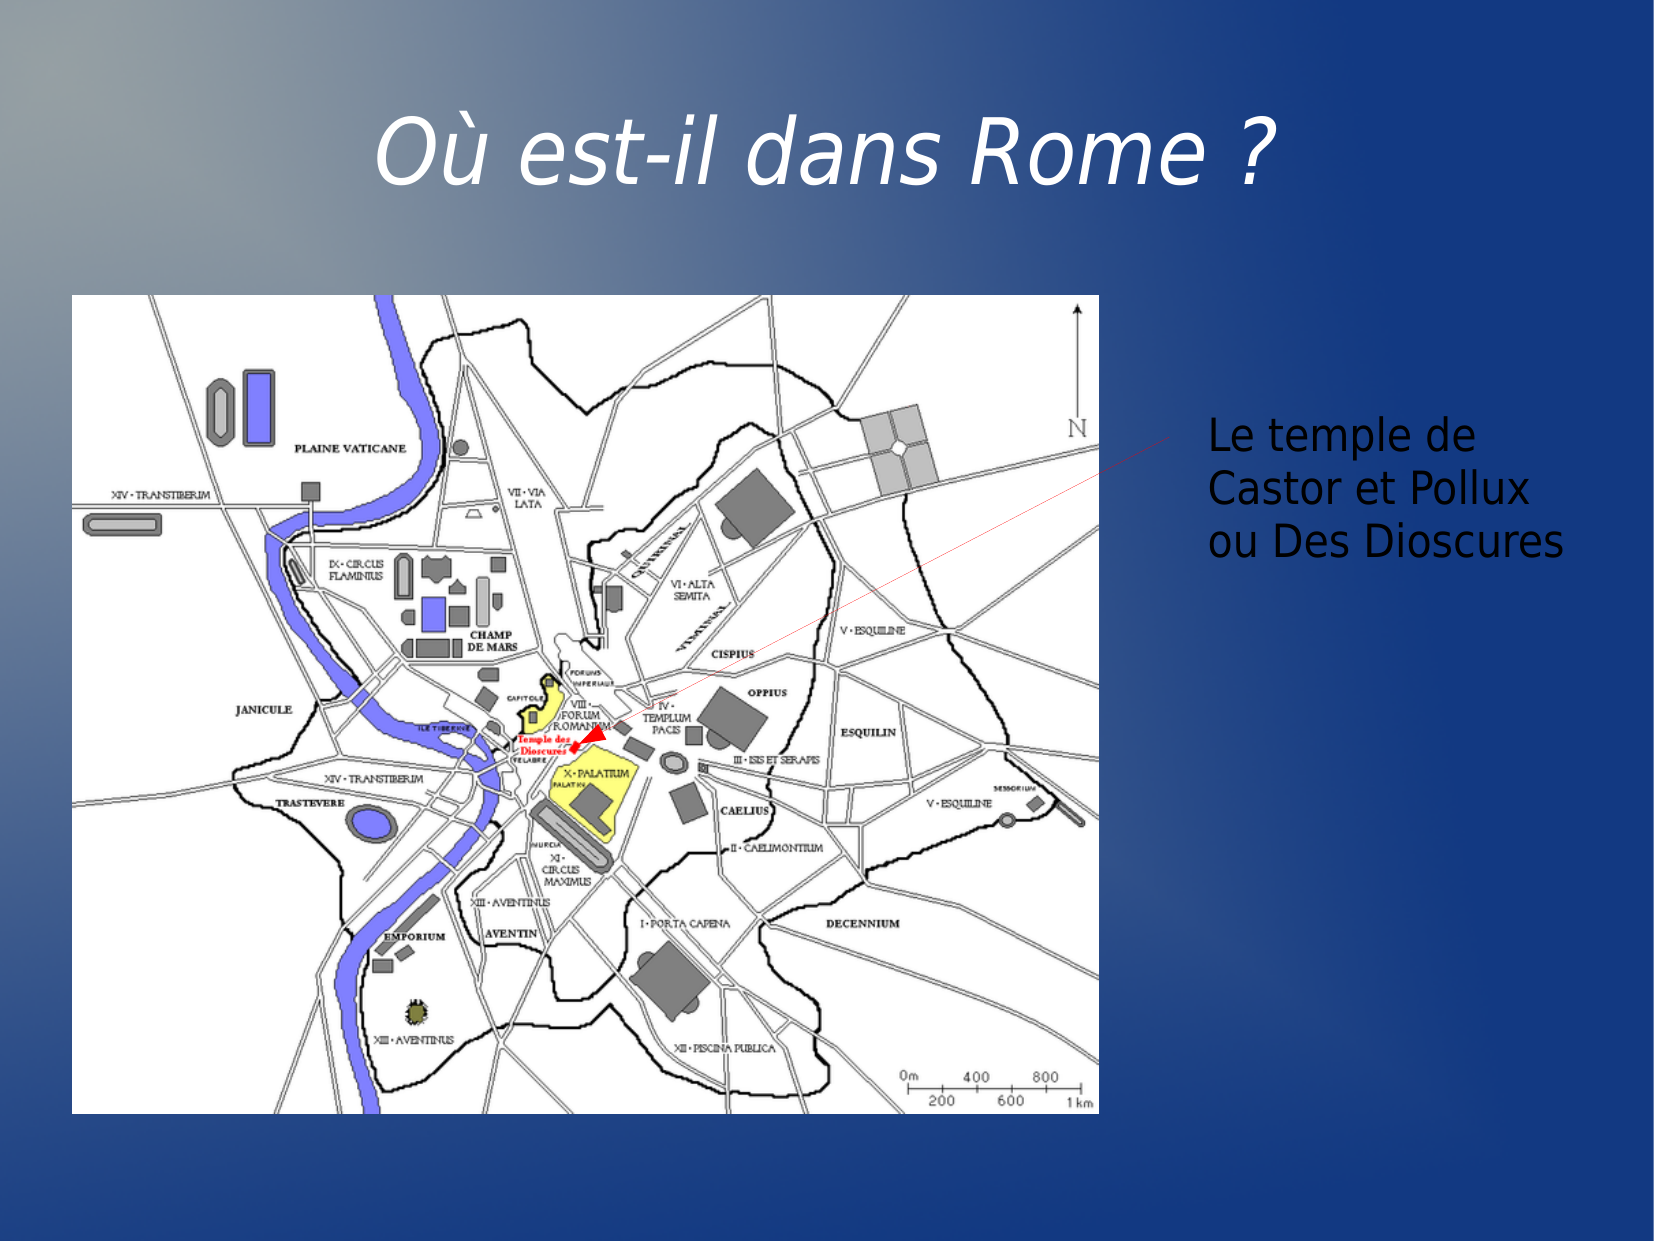

# Où est-il dans Rome ?
Le temple de Castor et Pollux ou Des Dioscures